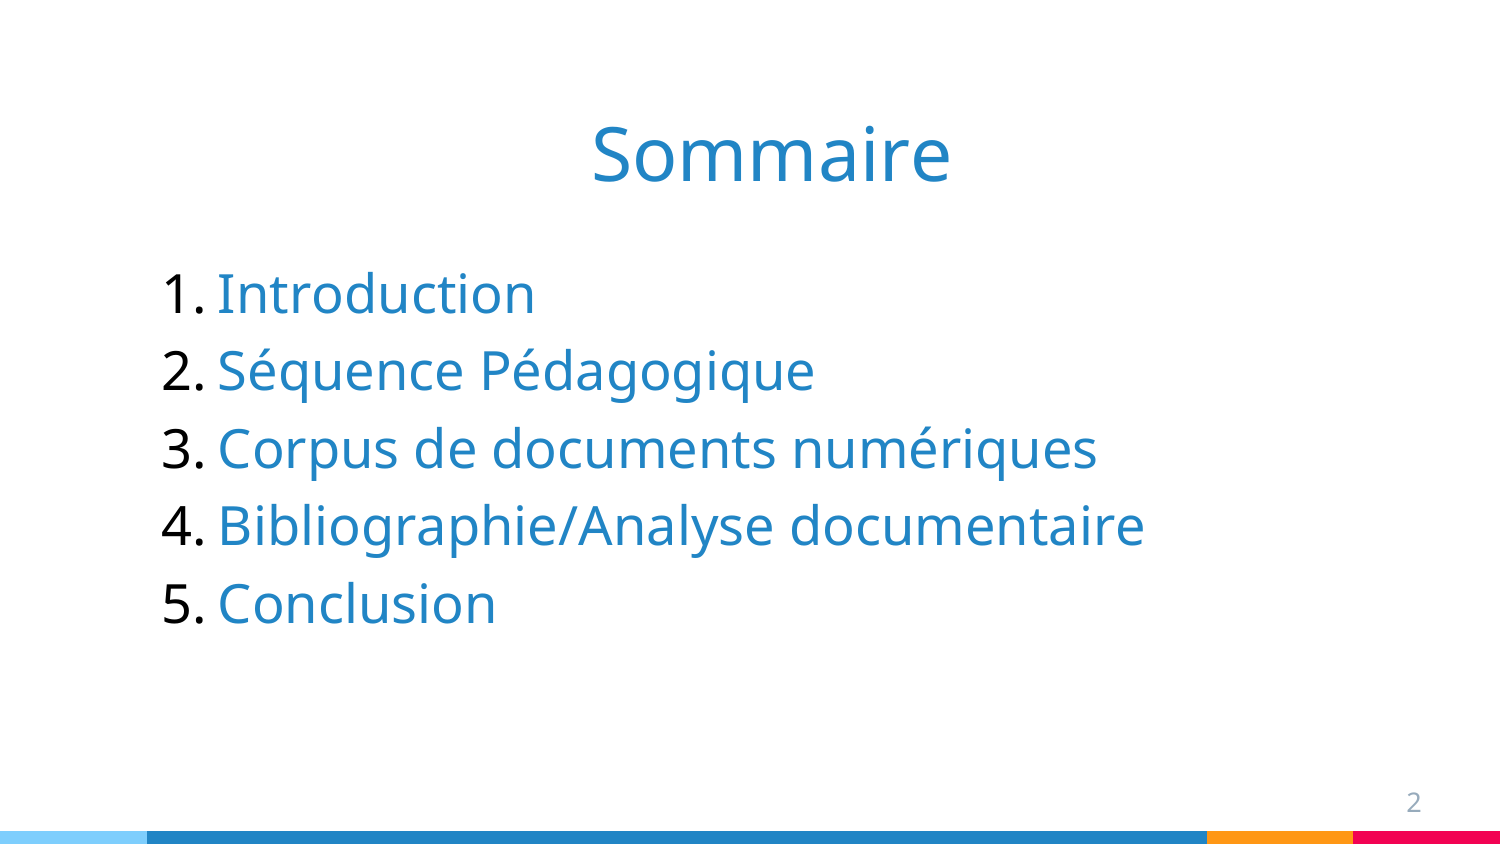

# Sommaire
Introduction
Séquence Pédagogique
Corpus de documents numériques
Bibliographie/Analyse documentaire
Conclusion